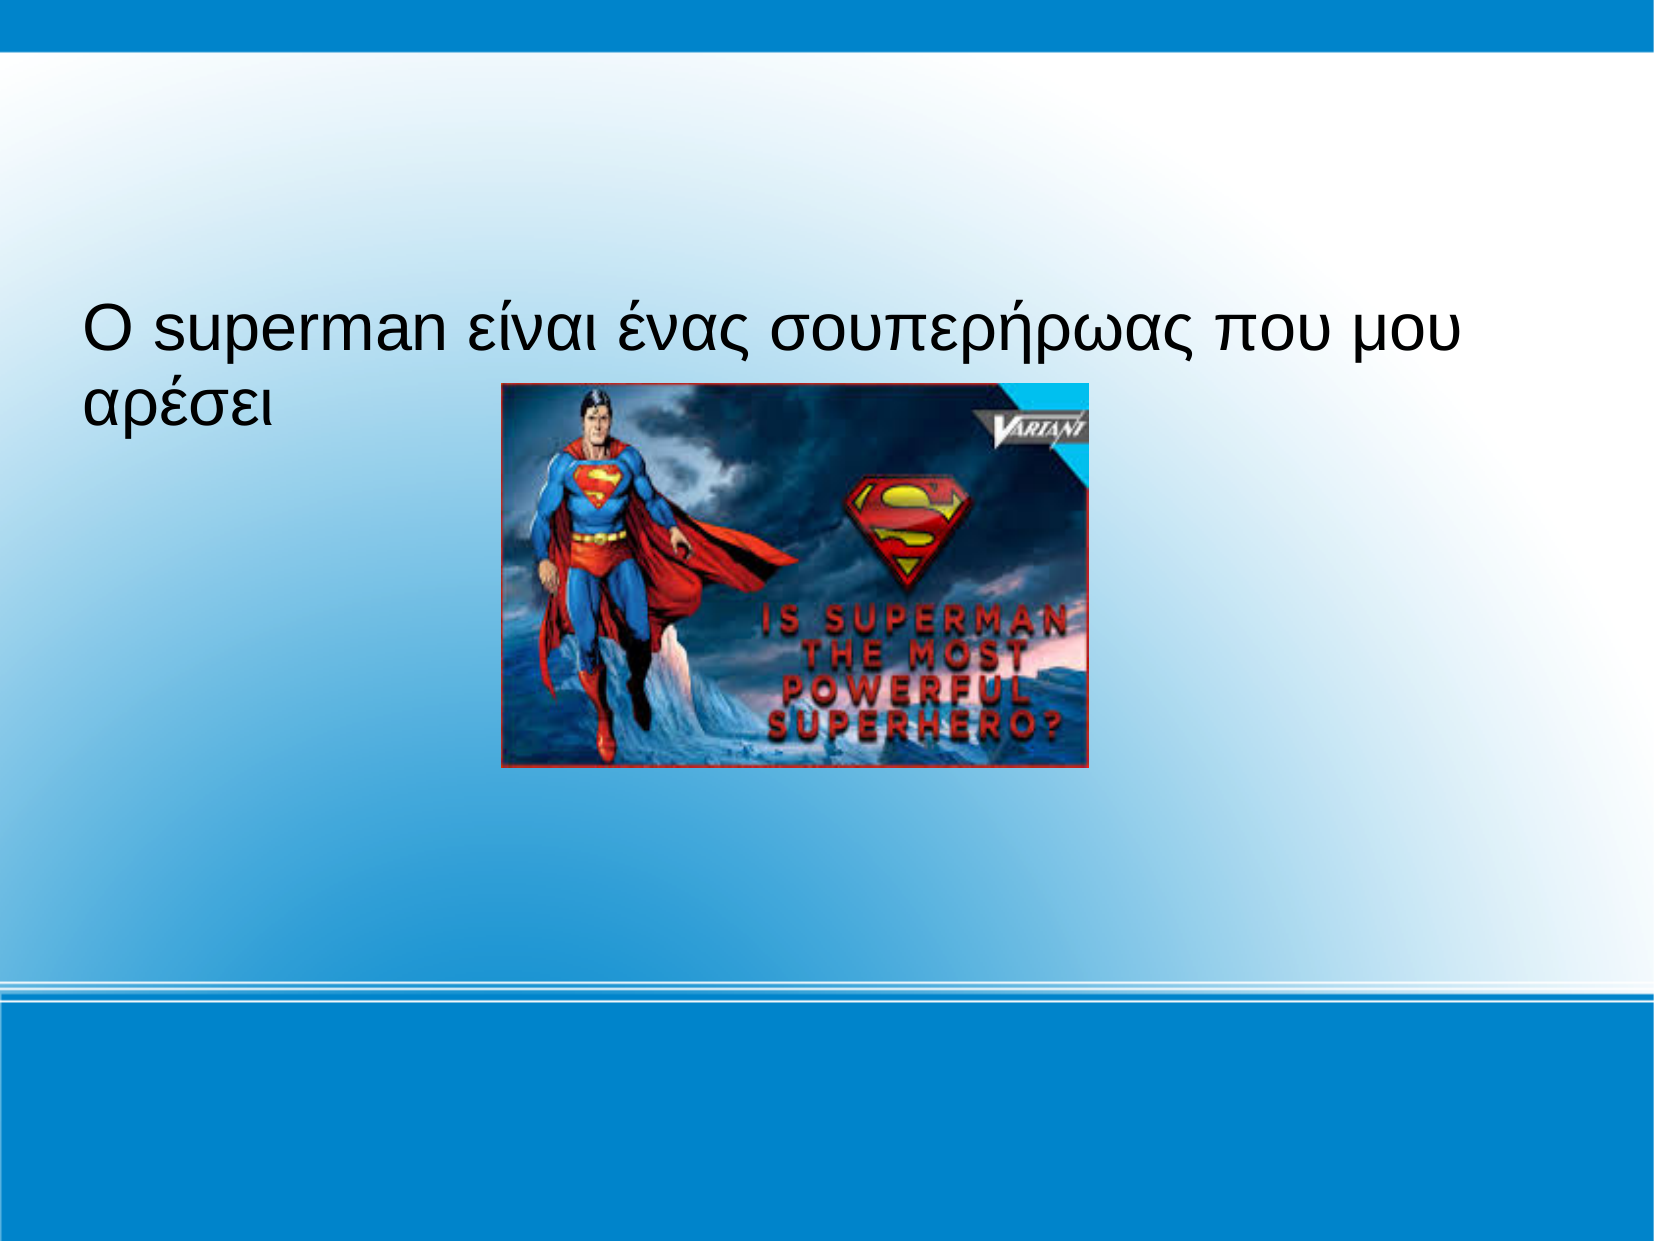

Ο superman είναι ένας σουπερήρωας που μου αρέσει
#